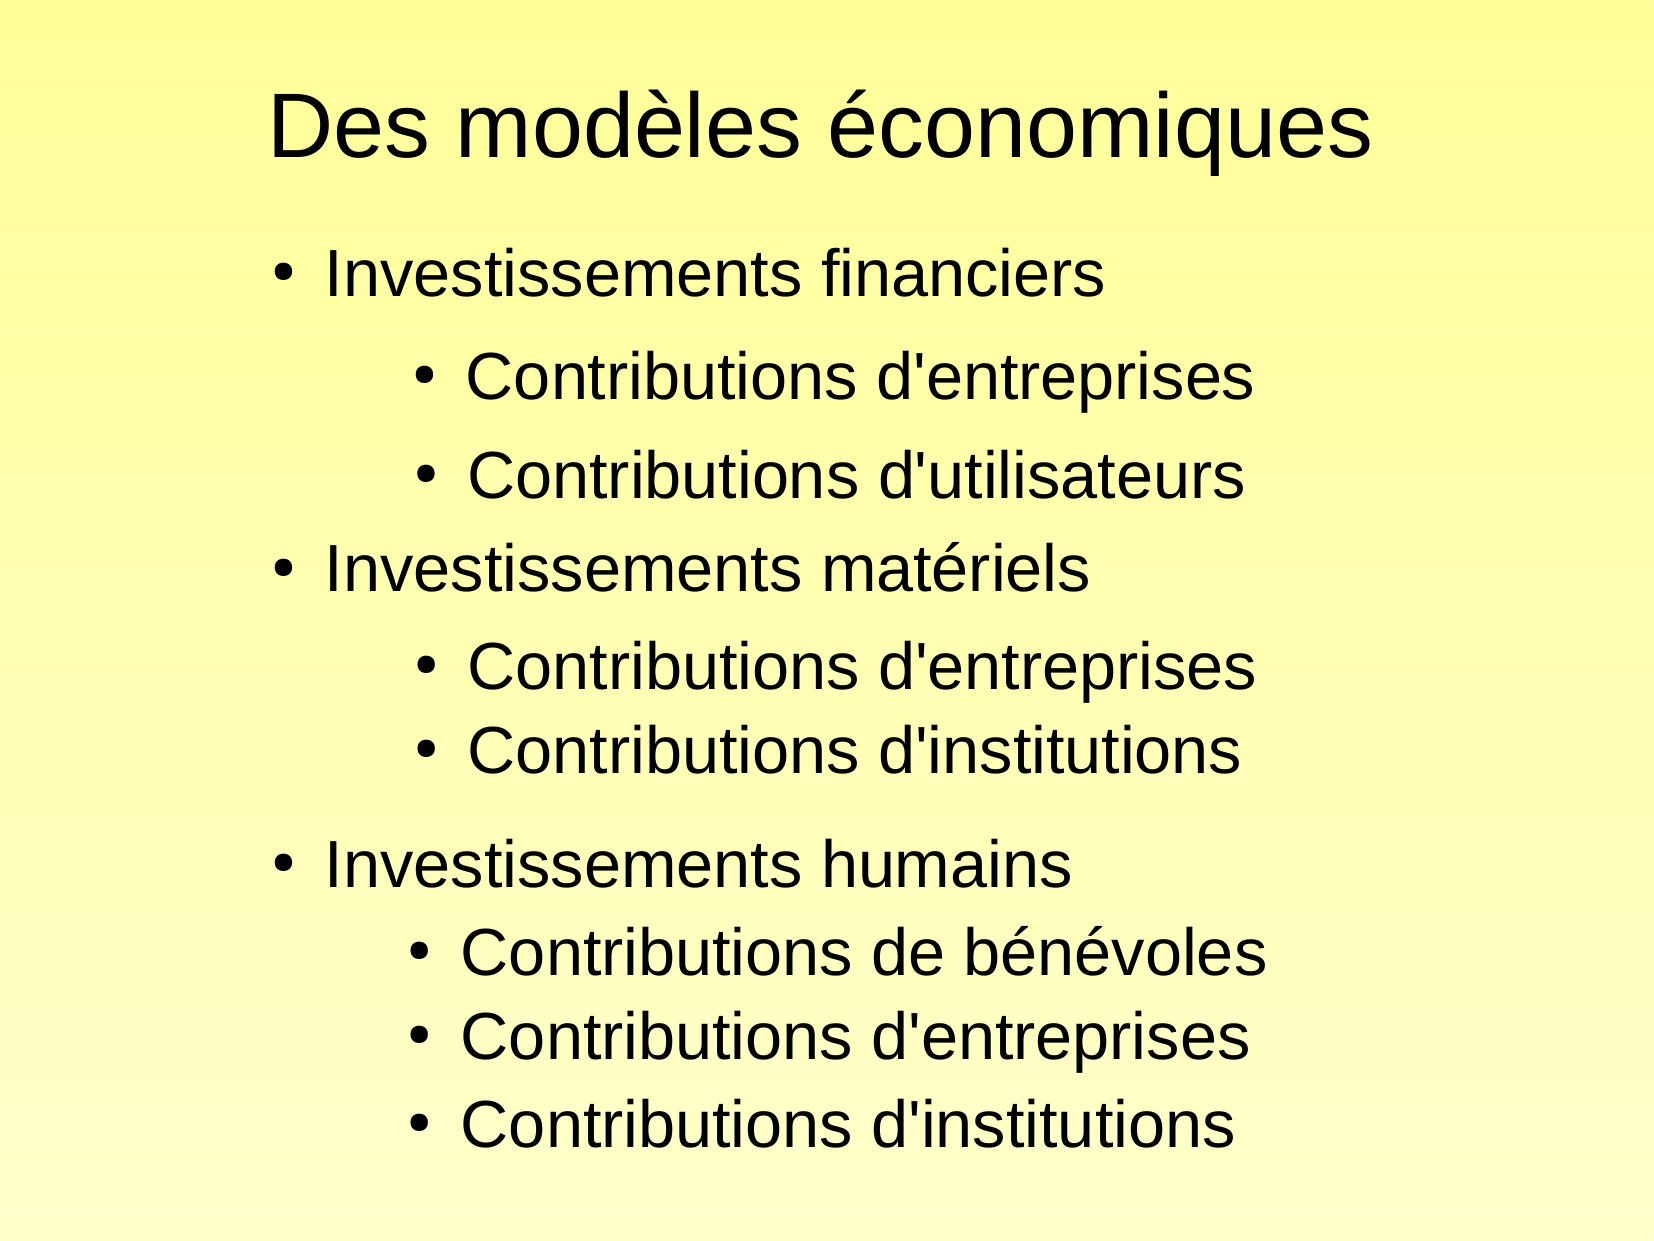

# Des modèles économiques
Investissements financiers
Contributions d'entreprises
Contributions d'utilisateurs
Investissements matériels
Contributions d'entreprises
Contributions d'institutions
Investissements humains
Contributions de bénévoles
Contributions d'entreprises
Contributions d'institutions